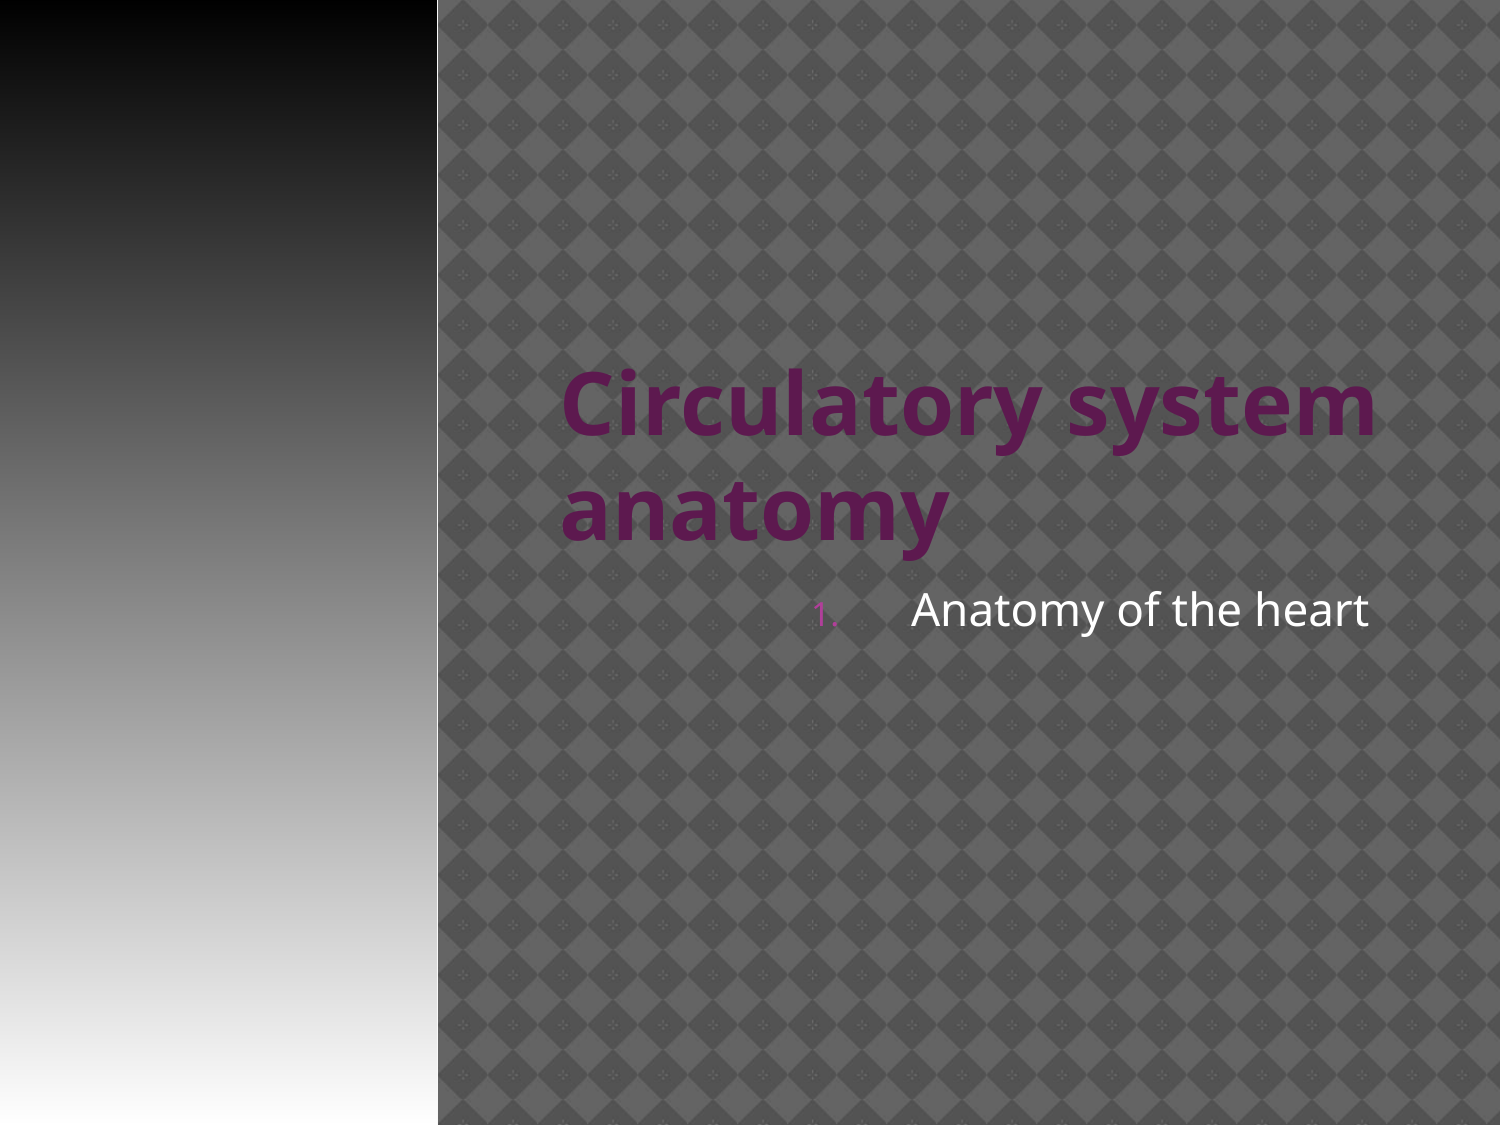

# Circulatory system anatomy
Anatomy of the heart